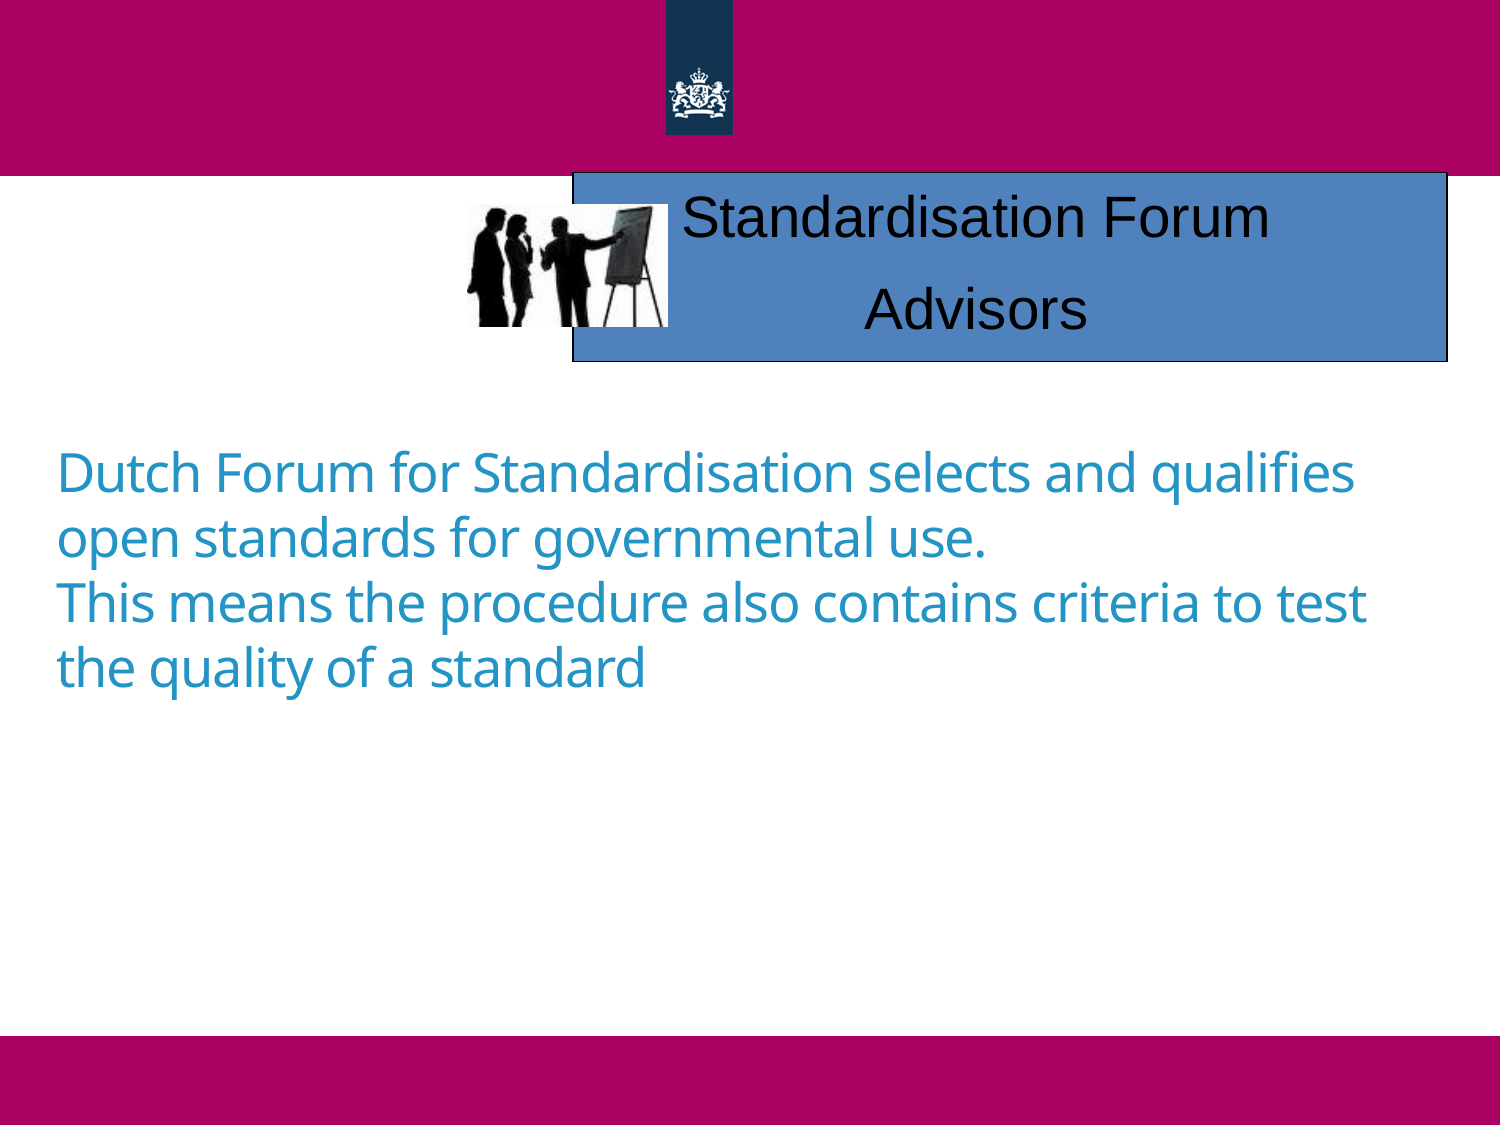

Standardisation Forum
Advisors
# Dutch Forum for Standardisation selects and qualifies open standards for governmental use. This means the procedure also contains criteria to test the quality of a standard